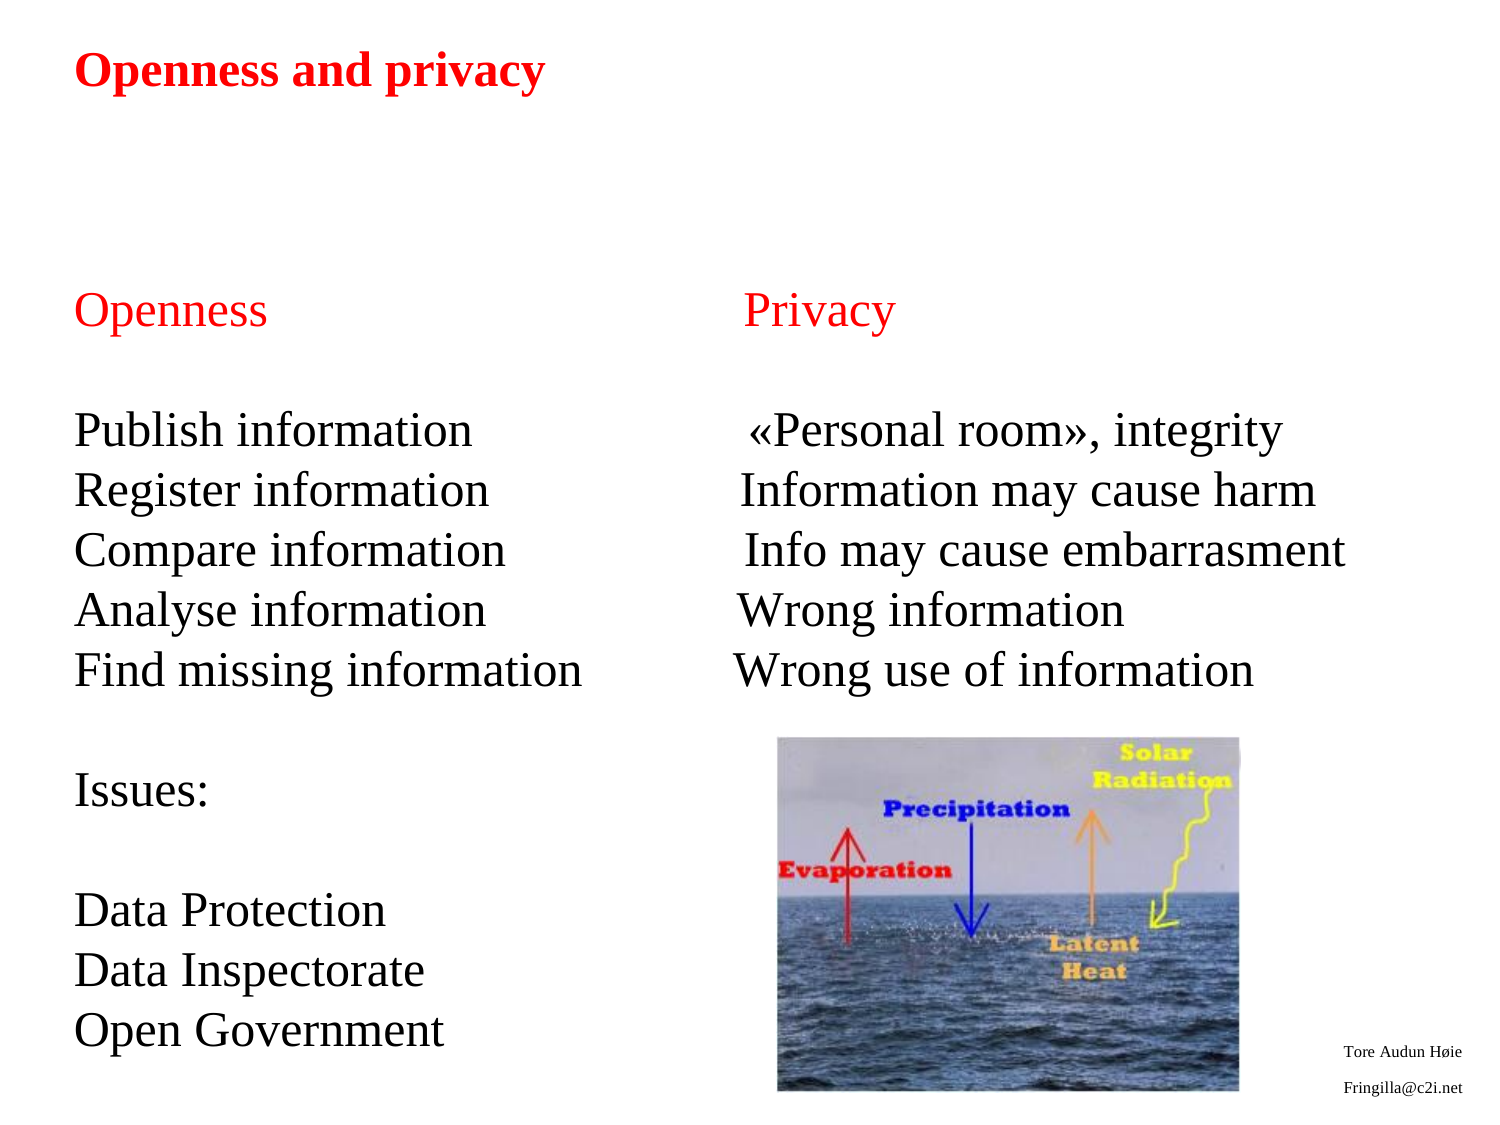

Openness and privacy
Openness Privacy
Publish information «Personal room», integrity
Register information Information may cause harm
Compare information Info may cause embarrasment
Analyse information Wrong information
Find missing information Wrong use of information
Issues:
Data Protection
Data Inspectorate
Open Government
Tore Audun Høie
Fringilla@c2i.net